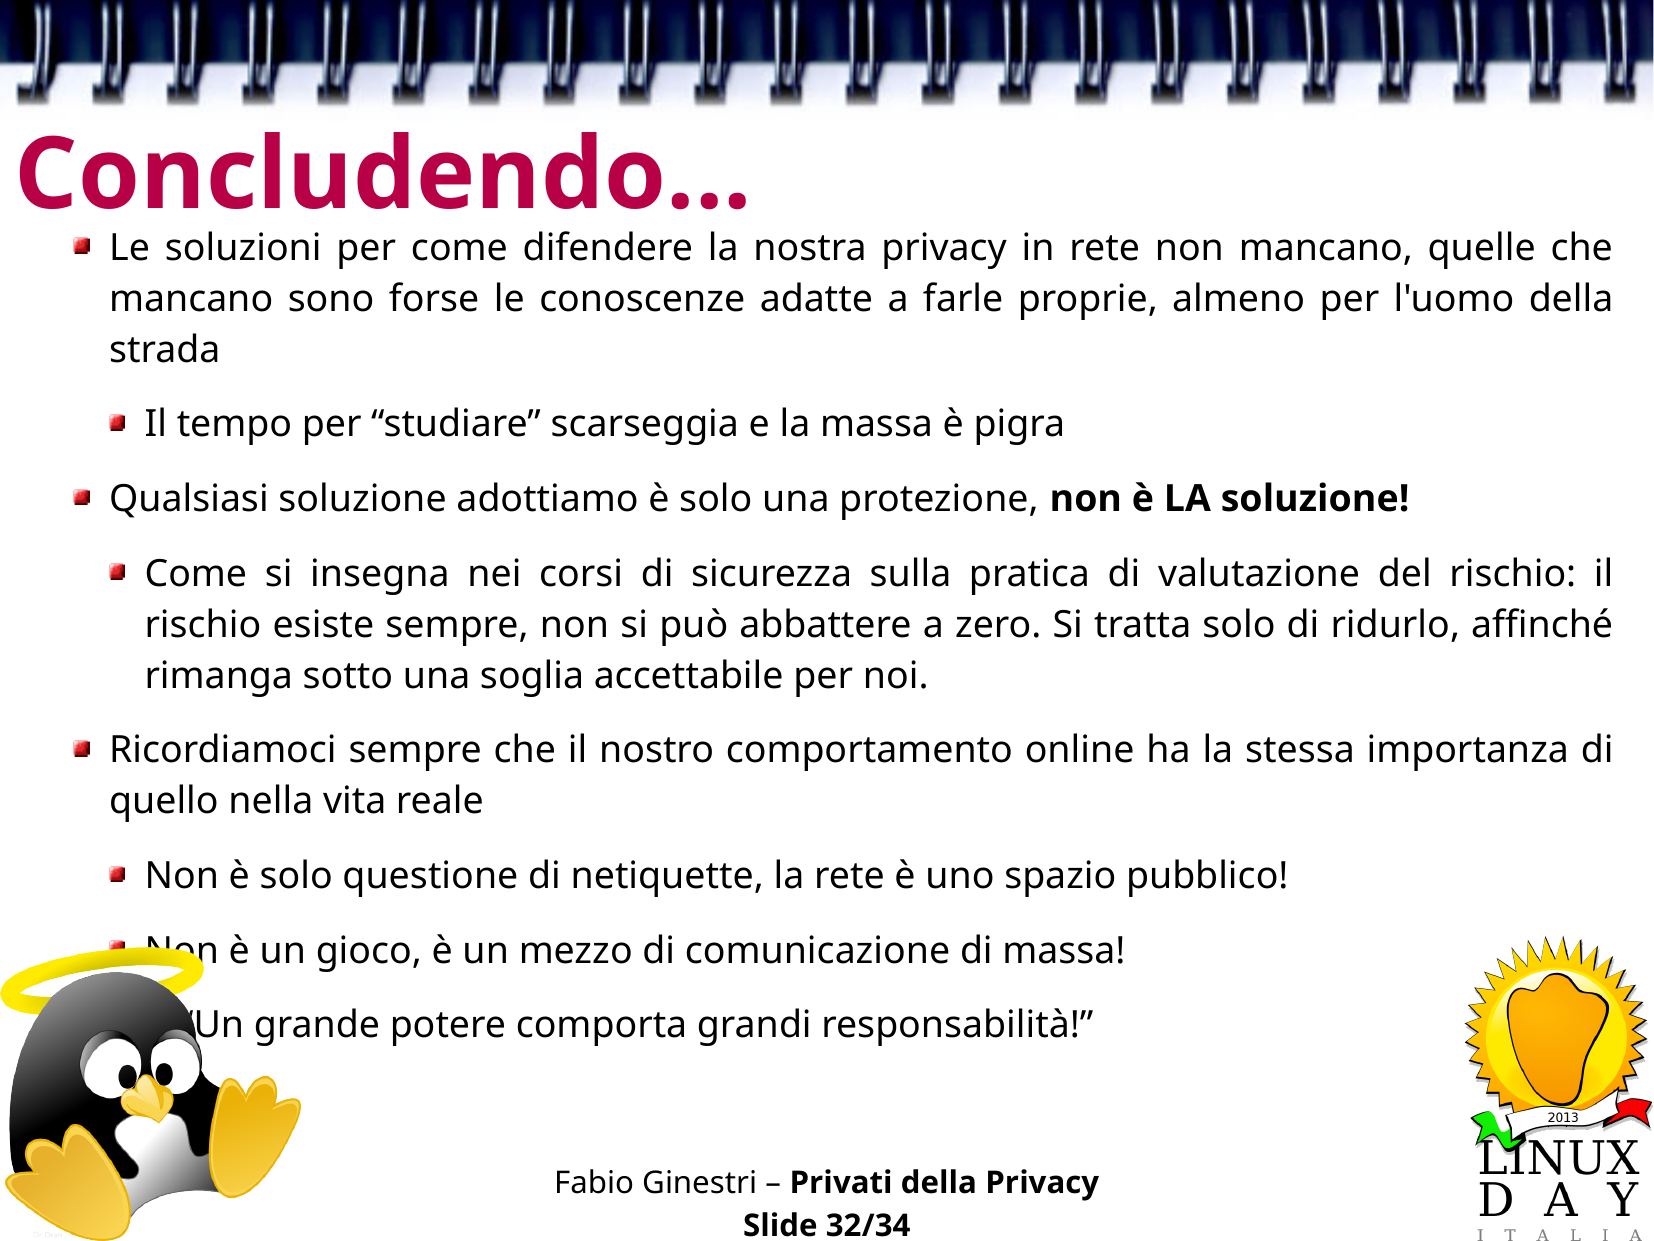

Concludendo...
Le soluzioni per come difendere la nostra privacy in rete non mancano, quelle che mancano sono forse le conoscenze adatte a farle proprie, almeno per l'uomo della strada
Il tempo per “studiare” scarseggia e la massa è pigra
Qualsiasi soluzione adottiamo è solo una protezione, non è LA soluzione!
Come si insegna nei corsi di sicurezza sulla pratica di valutazione del rischio: il rischio esiste sempre, non si può abbattere a zero. Si tratta solo di ridurlo, affinché rimanga sotto una soglia accettabile per noi.
Ricordiamoci sempre che il nostro comportamento online ha la stessa importanza di quello nella vita reale
Non è solo questione di netiquette, la rete è uno spazio pubblico!
Non è un gioco, è un mezzo di comunicazione di massa!
“Un grande potere comporta grandi responsabilità!”
Fabio Ginestri – Privati della Privacy
Slide /34